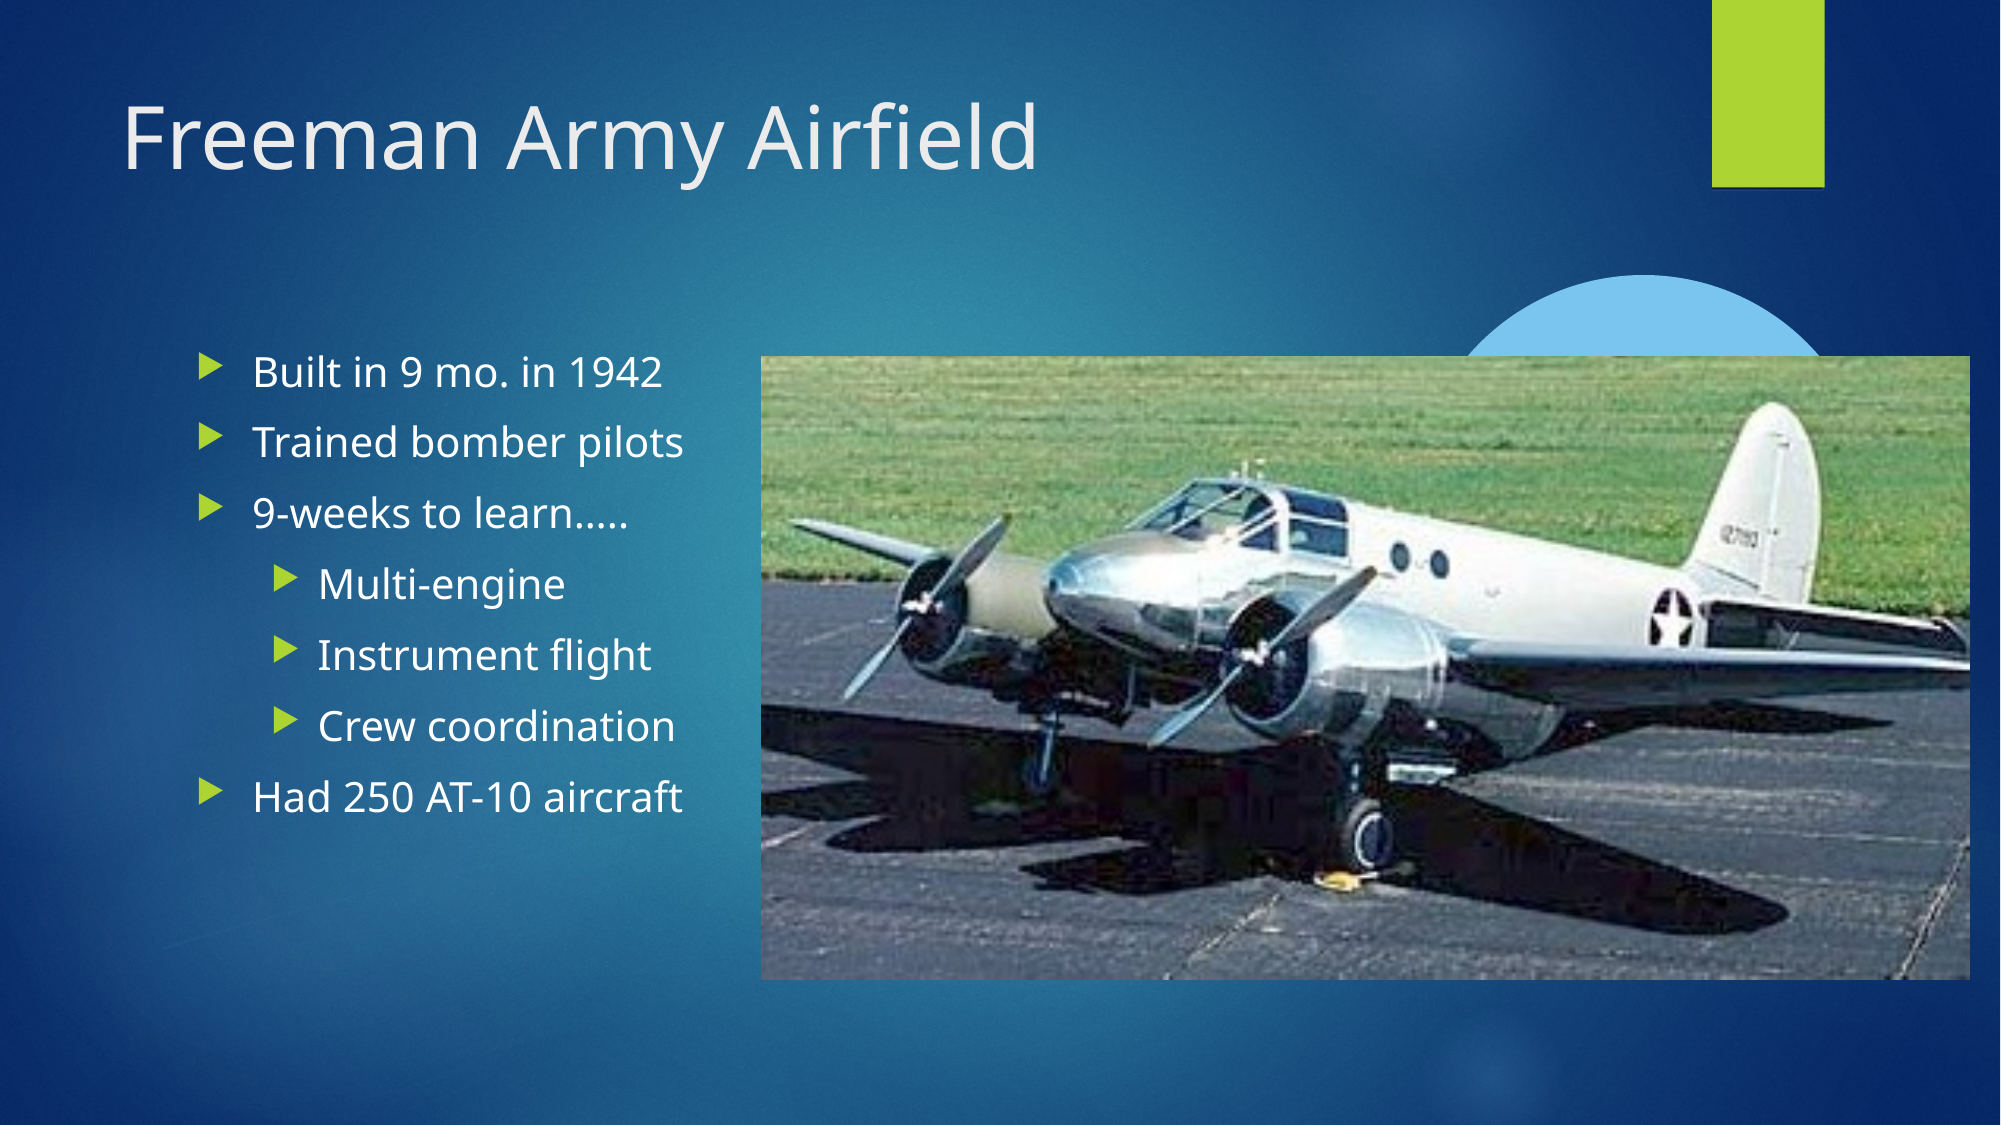

Freeman Army Airfield
Built in 9 mo. in 1942
Trained bomber pilots
9-weeks to learn…..
Multi-engine
Instrument flight
Crew coordination
Had 250 AT-10 aircraft